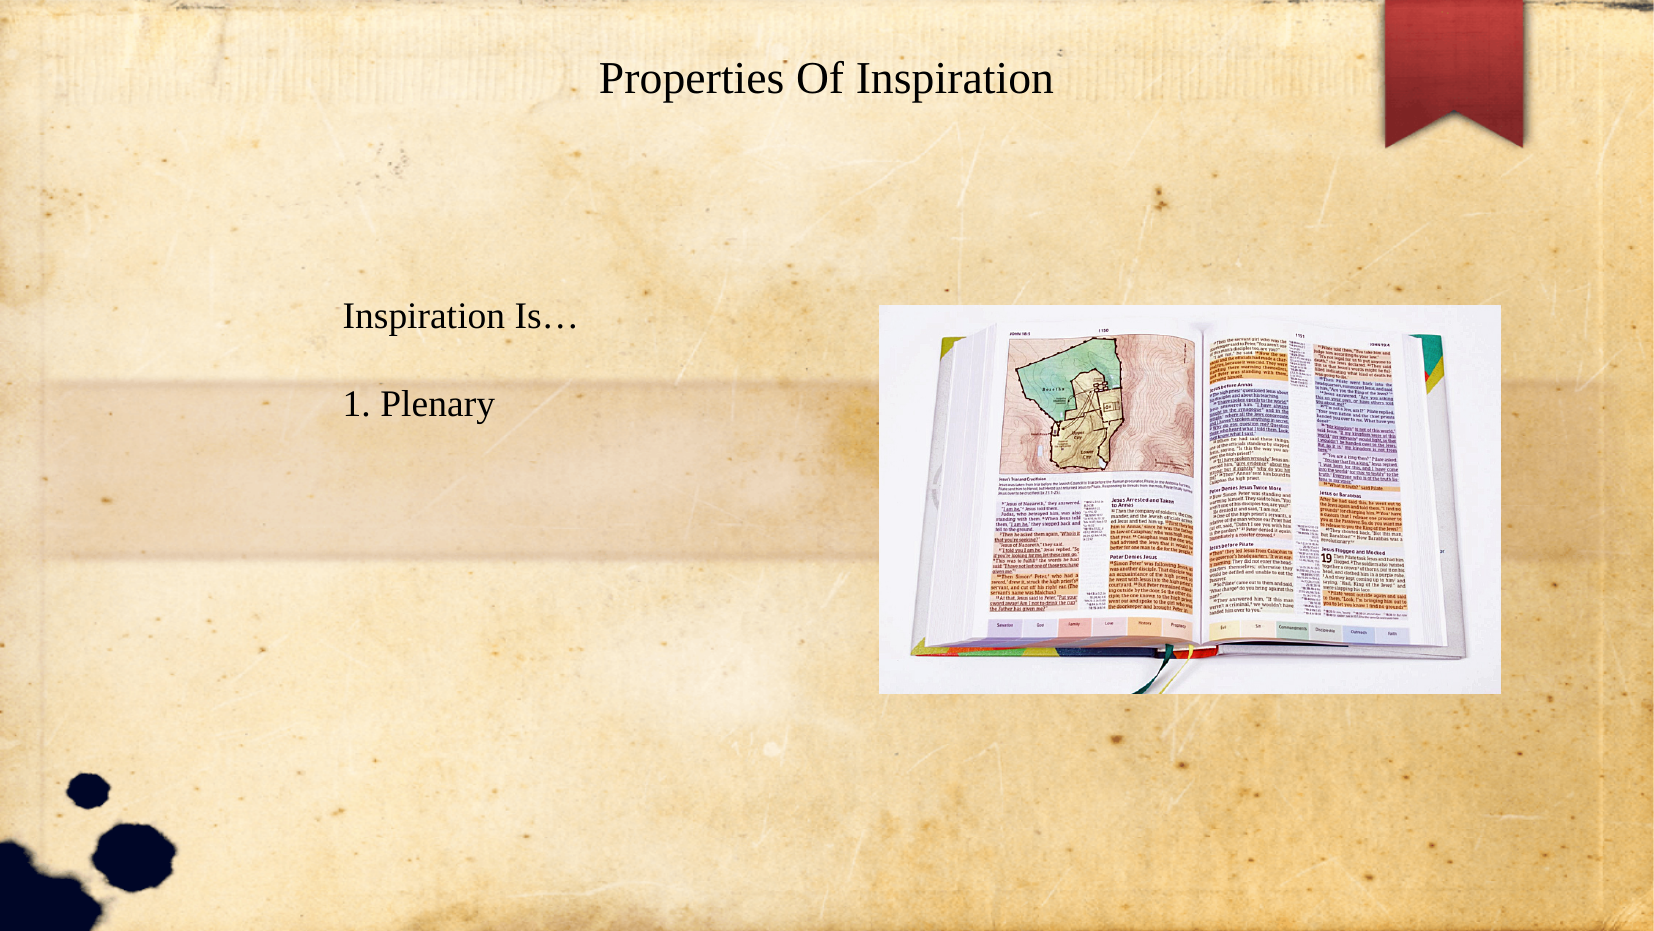

# Properties Of Inspiration
Inspiration Is…
1. Plenary